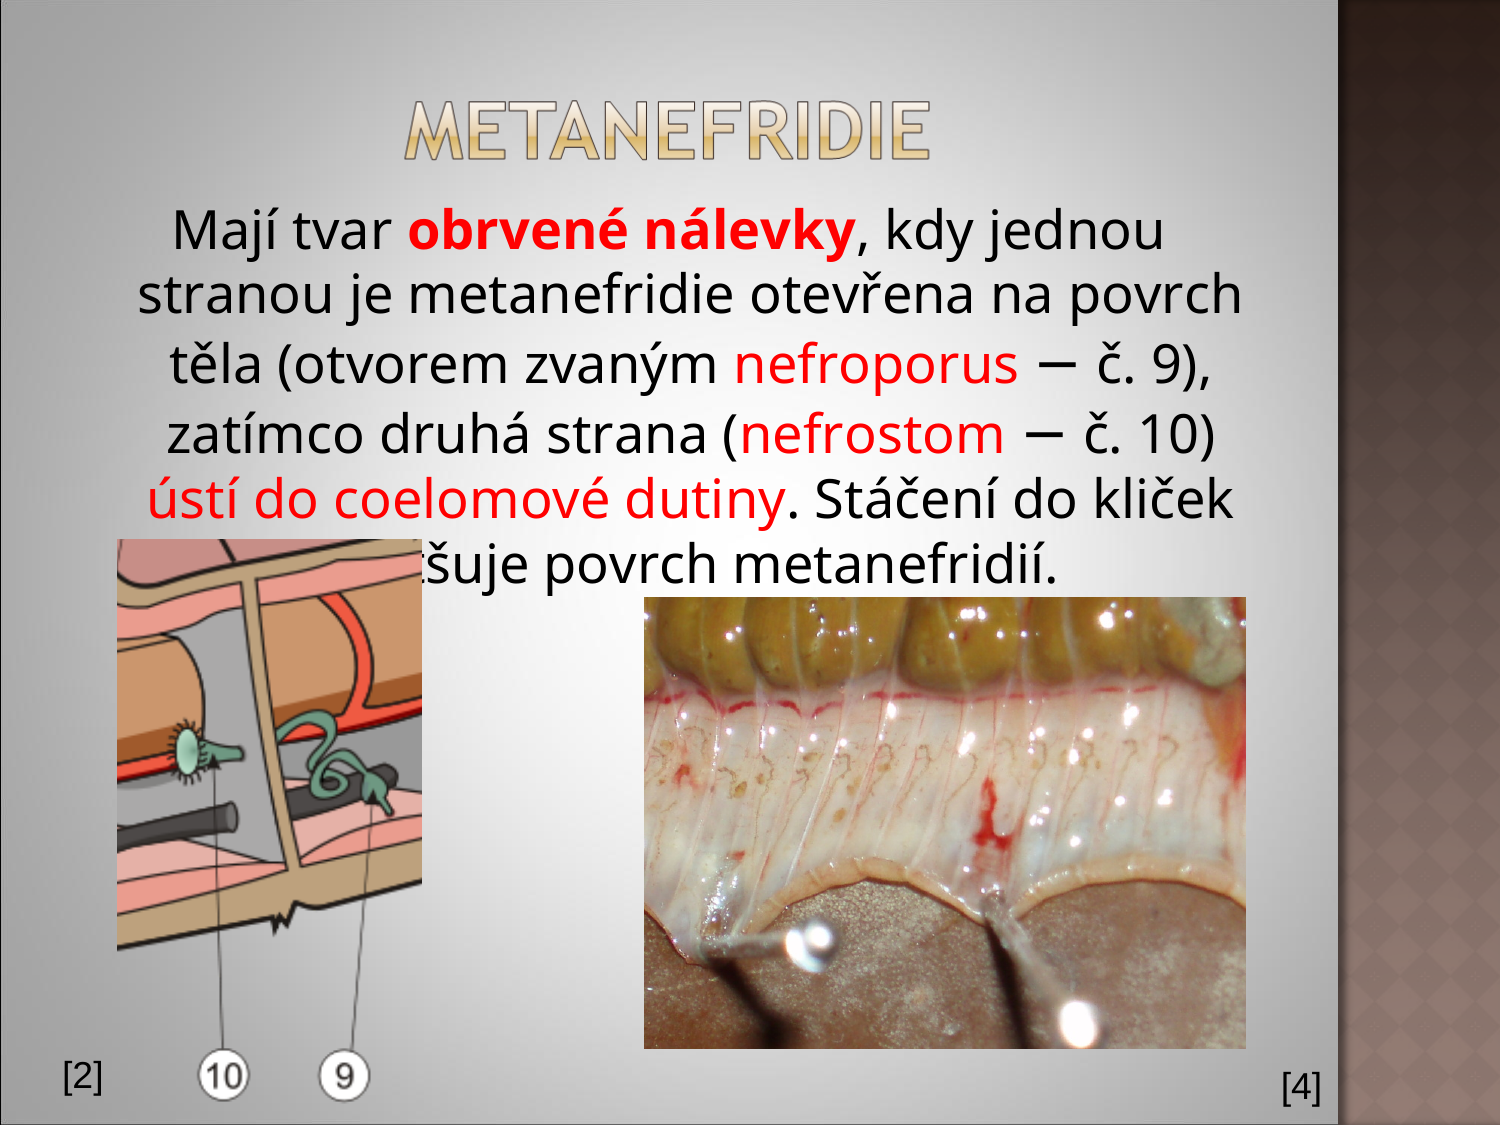

# Mají tvar obrvené nálevky, kdy jednou stranou je metanefridie otevřena na povrch těla (otvorem zvaným nefroporus − č. 9), zatímco druhá strana (nefrostom − č. 10) ústí do coelomové dutiny. Stáčení do kliček zvětšuje povrch metanefridií.
[2]
[4]